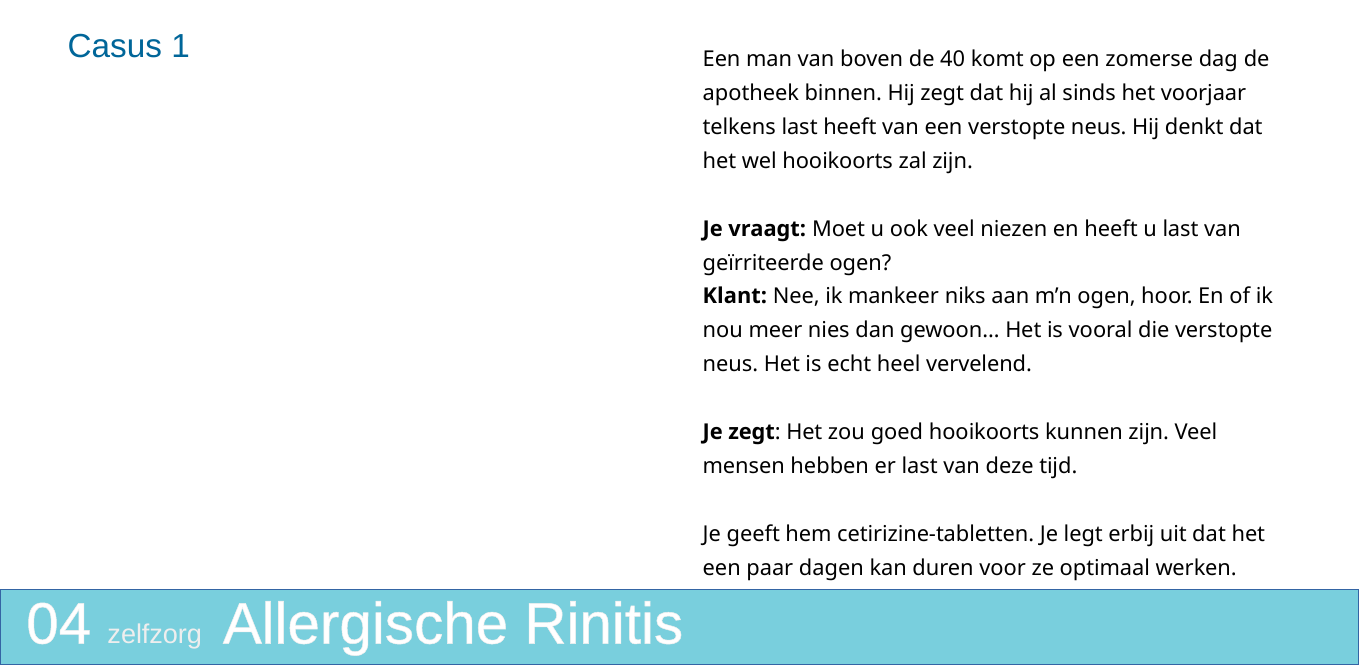

# Casus 1
Een man van boven de 40 komt op een zomerse dag de apotheek binnen. Hij zegt dat hij al sinds het voorjaar telkens last heeft van een verstopte neus. Hij denkt dat het wel hooikoorts zal zijn.
Je vraagt: Moet u ook veel niezen en heeft u last van geïrriteerde ogen?
Klant: Nee, ik mankeer niks aan m’n ogen, hoor. En of ik nou meer nies dan gewoon… Het is vooral die verstopte neus. Het is echt heel vervelend.
Je zegt: Het zou goed hooikoorts kunnen zijn. Veel mensen hebben er last van deze tijd.
Je geeft hem cetirizine-tabletten. Je legt erbij uit dat het een paar dagen kan duren voor ze optimaal werken.
04 zelfzorg Allergische Rinitis